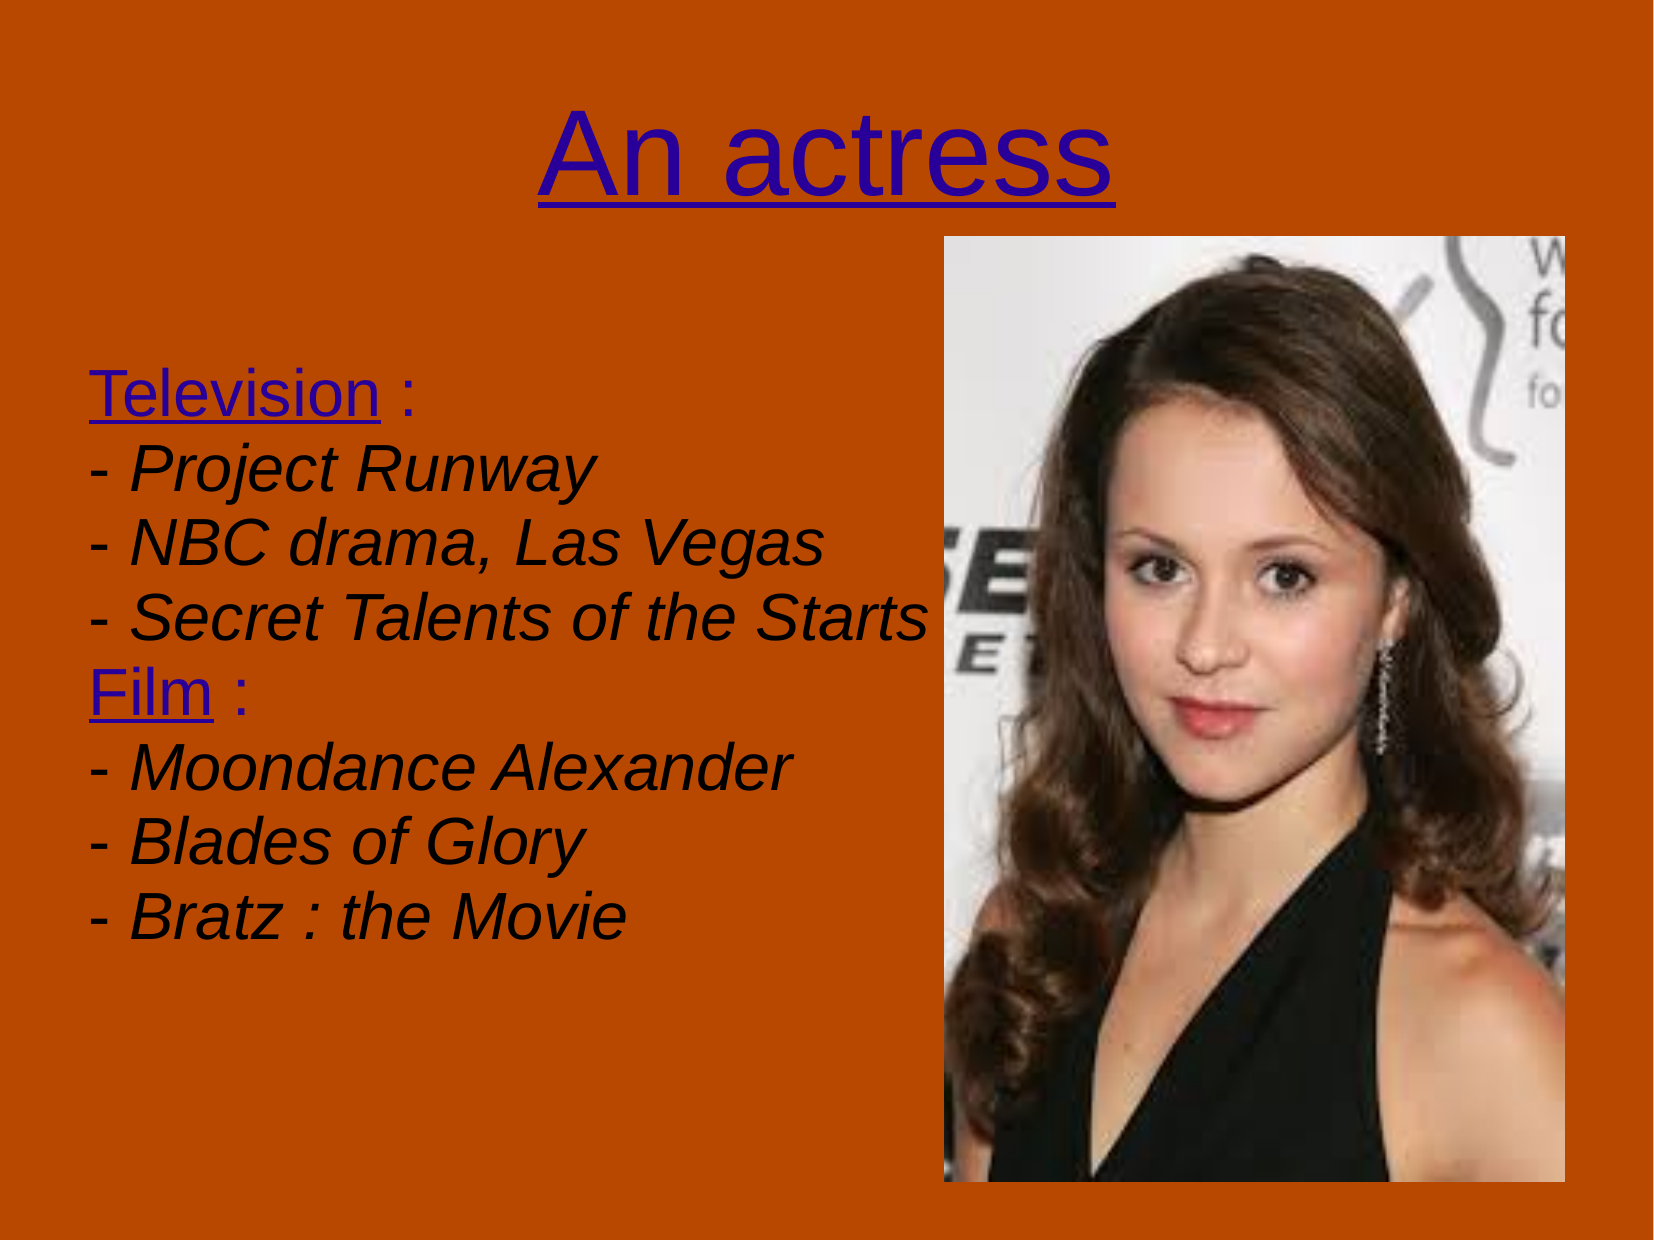

# An actress
Television :
- Project Runway
- NBC drama, Las Vegas
- Secret Talents of the Starts
Film :
- Moondance Alexander
- Blades of Glory
- Bratz : the Movie